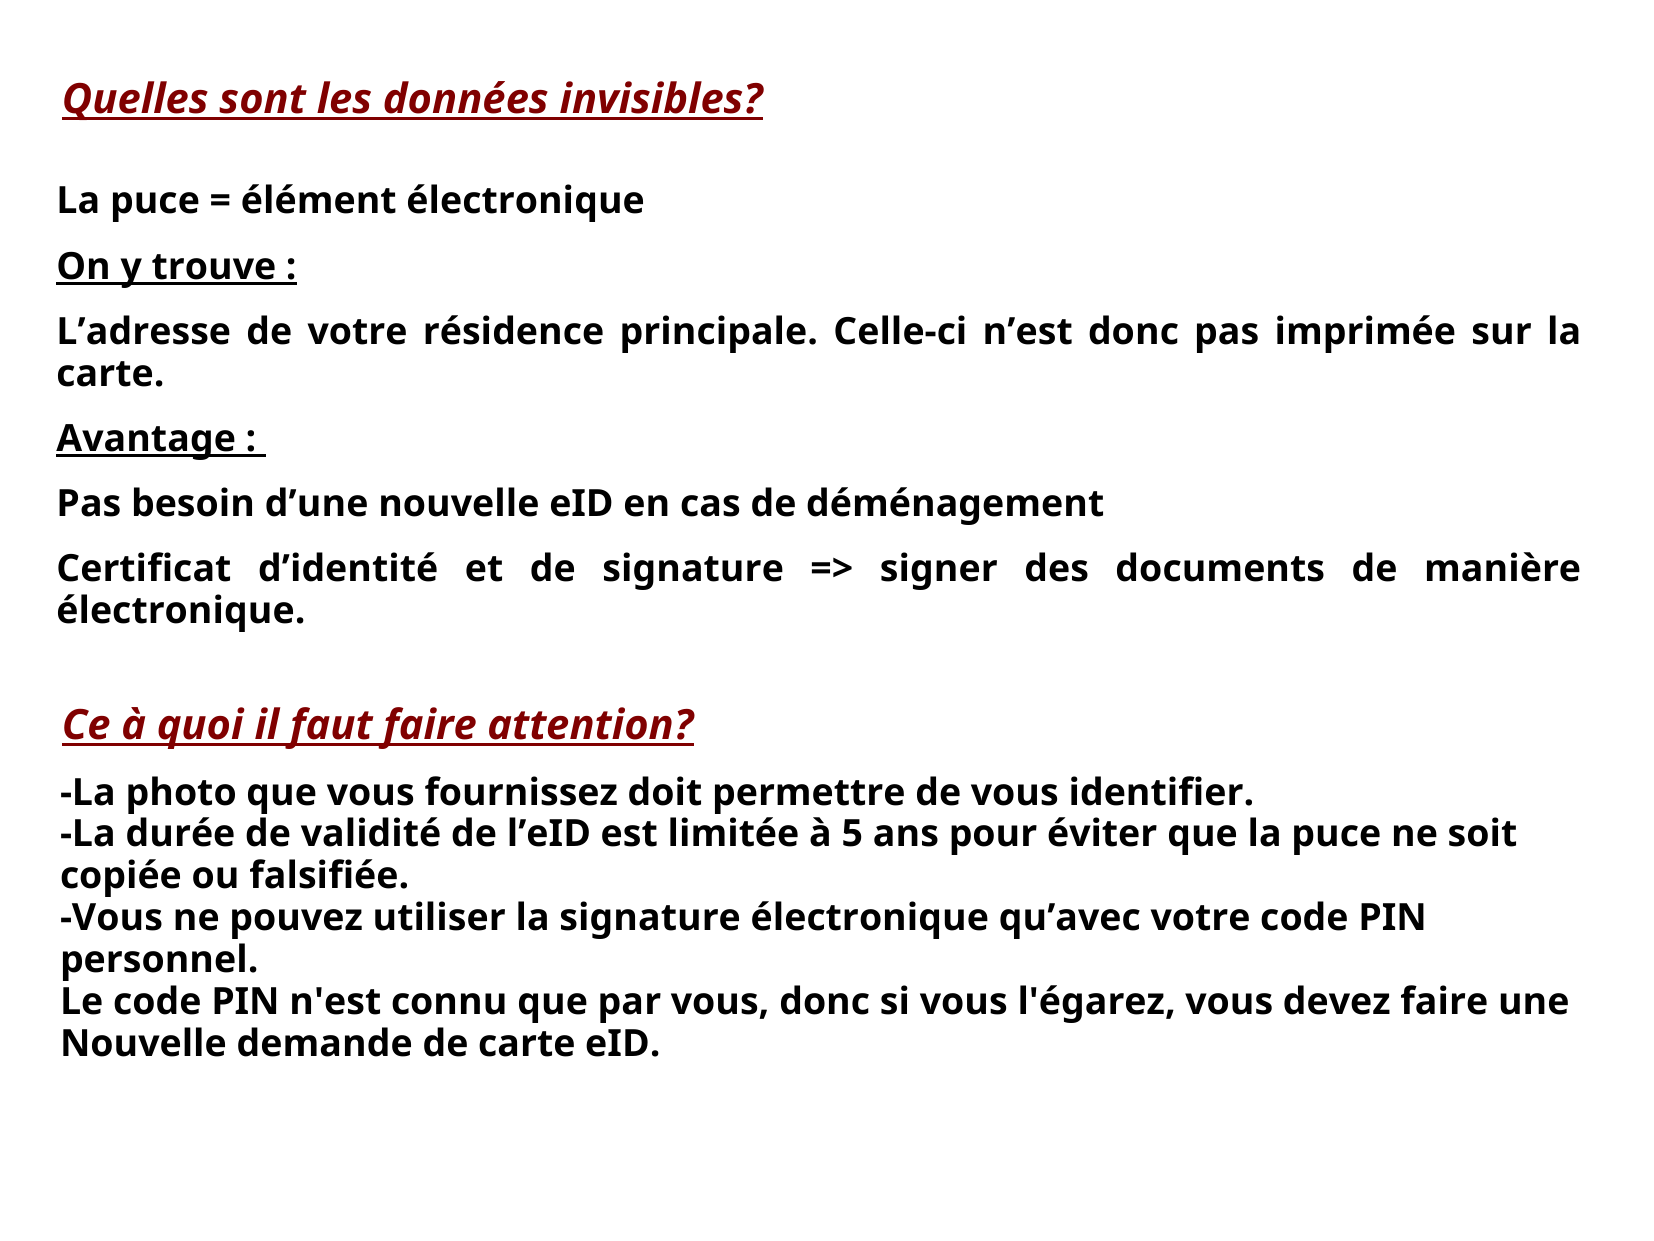

Quelles sont les données invisibles?
La puce = élément électronique
On y trouve :
L’adresse de votre résidence principale. Celle-ci n’est donc pas imprimée sur la carte.
Avantage :
Pas besoin d’une nouvelle eID en cas de déménagement
Certificat d’identité et de signature => signer des documents de manière électronique.
Ce à quoi il faut faire attention?
-La photo que vous fournissez doit permettre de vous identifier.
-La durée de validité de l’eID est limitée à 5 ans pour éviter que la puce ne soit copiée ou falsifiée.
-Vous ne pouvez utiliser la signature électronique qu’avec votre code PIN personnel.
Le code PIN n'est connu que par vous, donc si vous l'égarez, vous devez faire une
Nouvelle demande de carte eID.